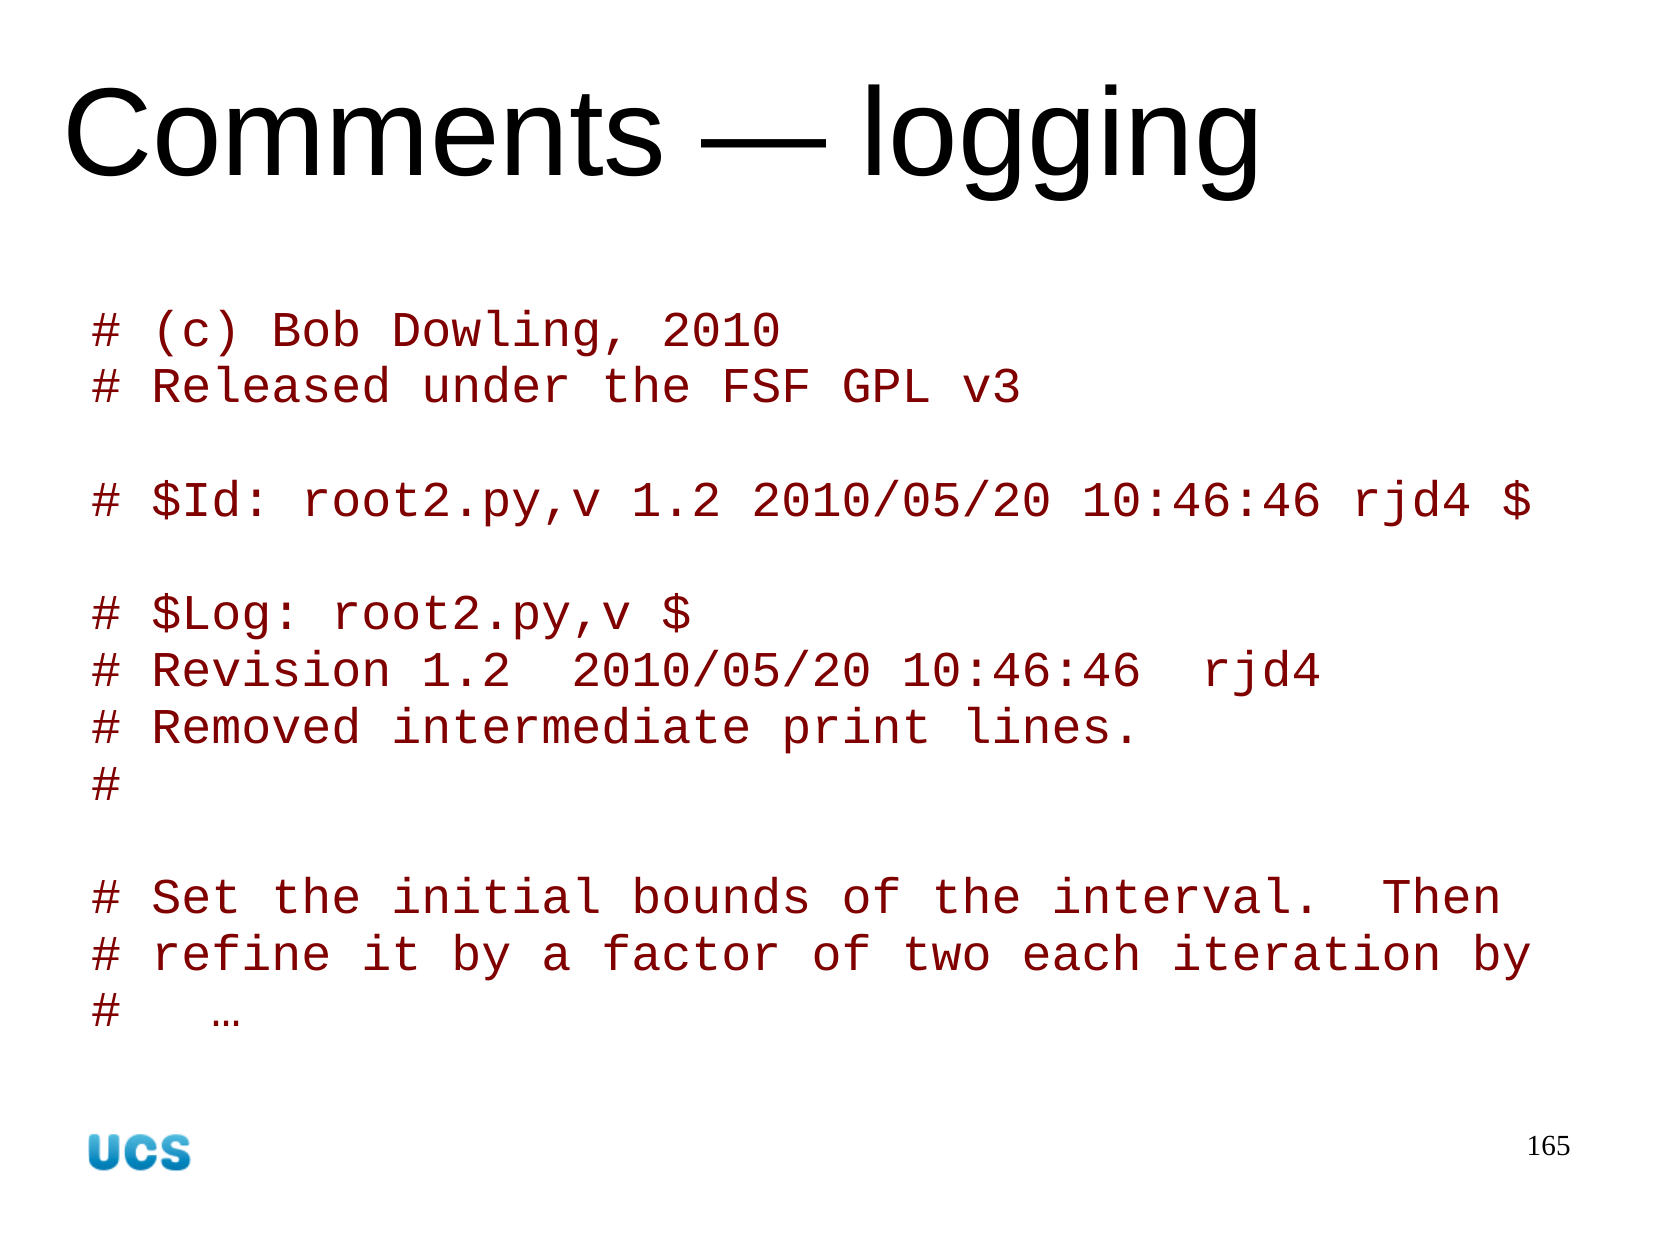

Comments — logging
# (c) Bob Dowling, 2010
# Released under the FSF GPL v3
# $Id: root2.py,v 1.2 2010/05/20 10:46:46 rjd4 $
# $Log: root2.py,v $
# Revision 1.2 2010/05/20 10:46:46 rjd4
# Removed intermediate print lines.
#
# Set the initial bounds of the interval. Then
# refine it by a factor of two each iteration by
# …
165